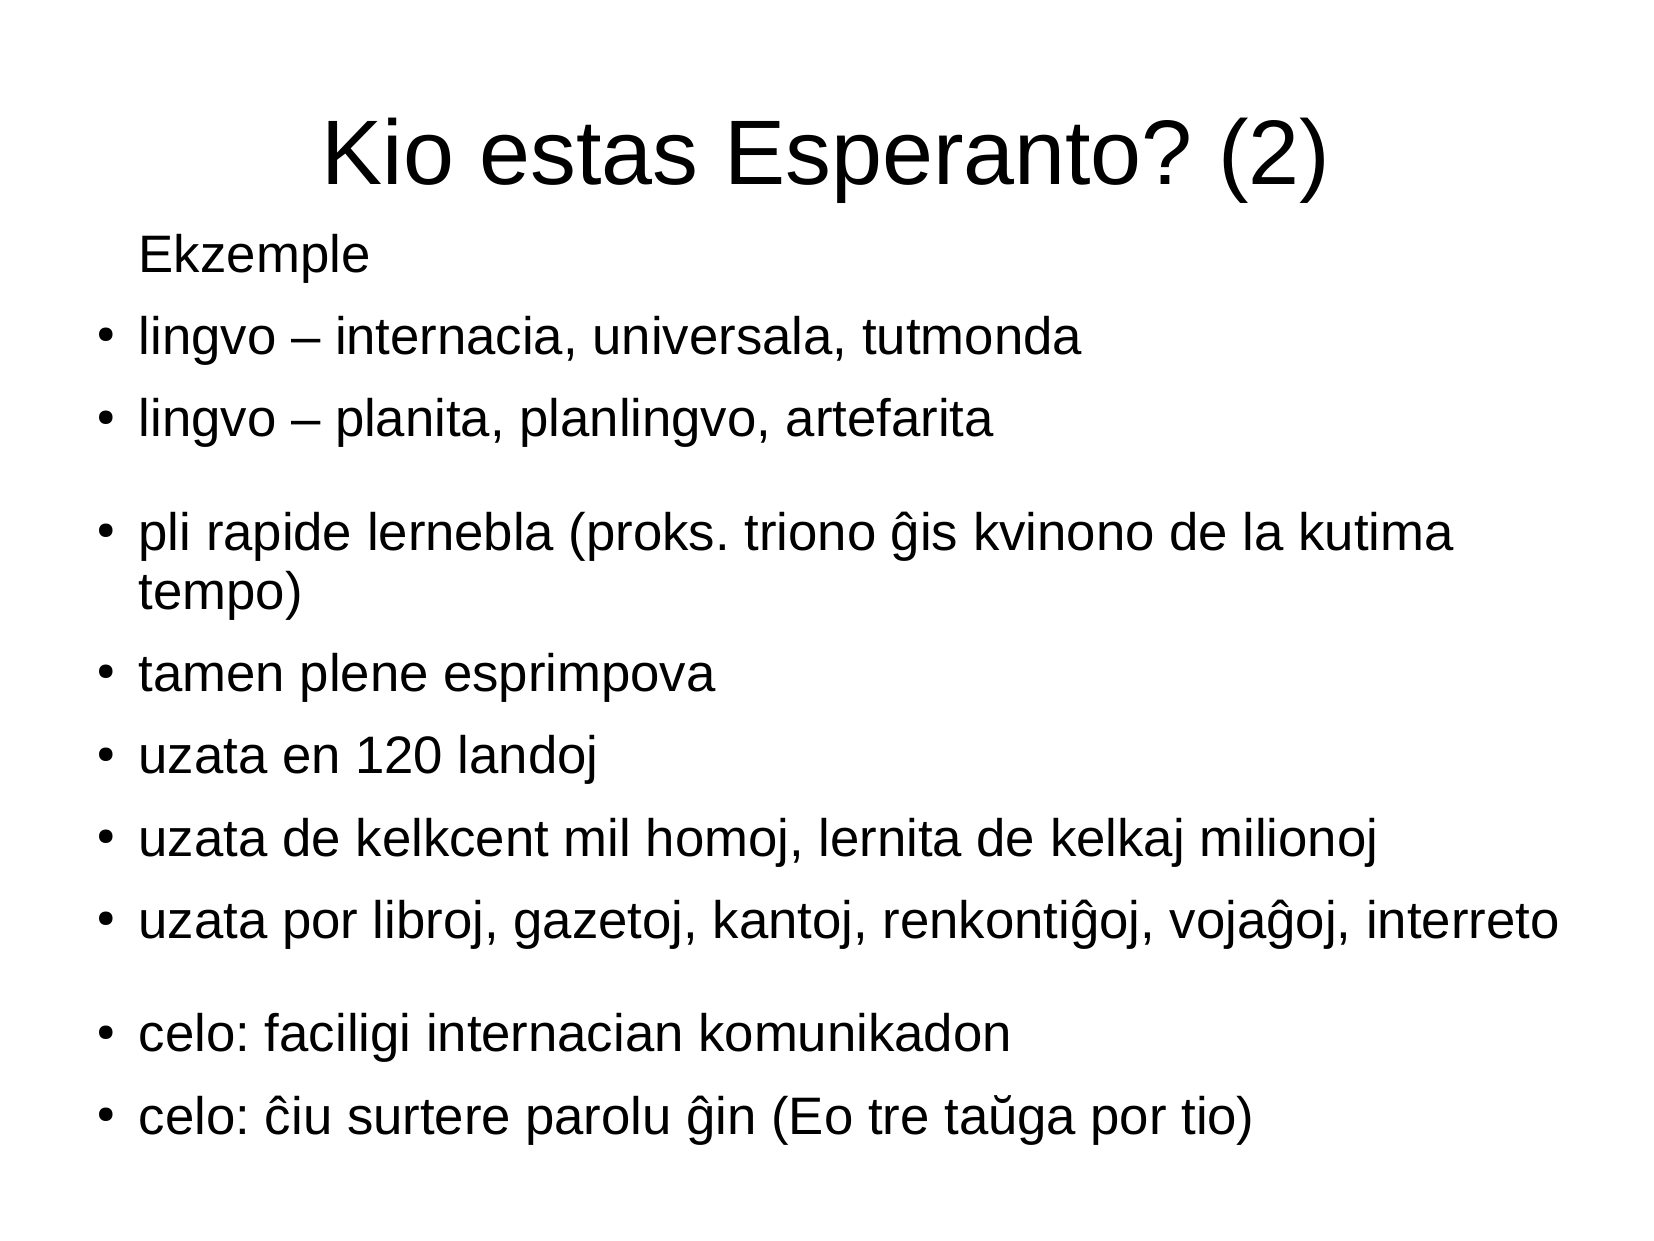

# Kio estas Esperanto? (2)
Ekzemple
lingvo – internacia, universala, tutmonda
lingvo – planita, planlingvo, artefarita
pli rapide lernebla (proks. triono ĝis kvinono de la kutima tempo)
tamen plene esprimpova
uzata en 120 landoj
uzata de kelkcent mil homoj, lernita de kelkaj milionoj
uzata por libroj, gazetoj, kantoj, renkontiĝoj, vojaĝoj, interreto
celo: faciligi internacian komunikadon
celo: ĉiu surtere parolu ĝin (Eo tre taŭga por tio)